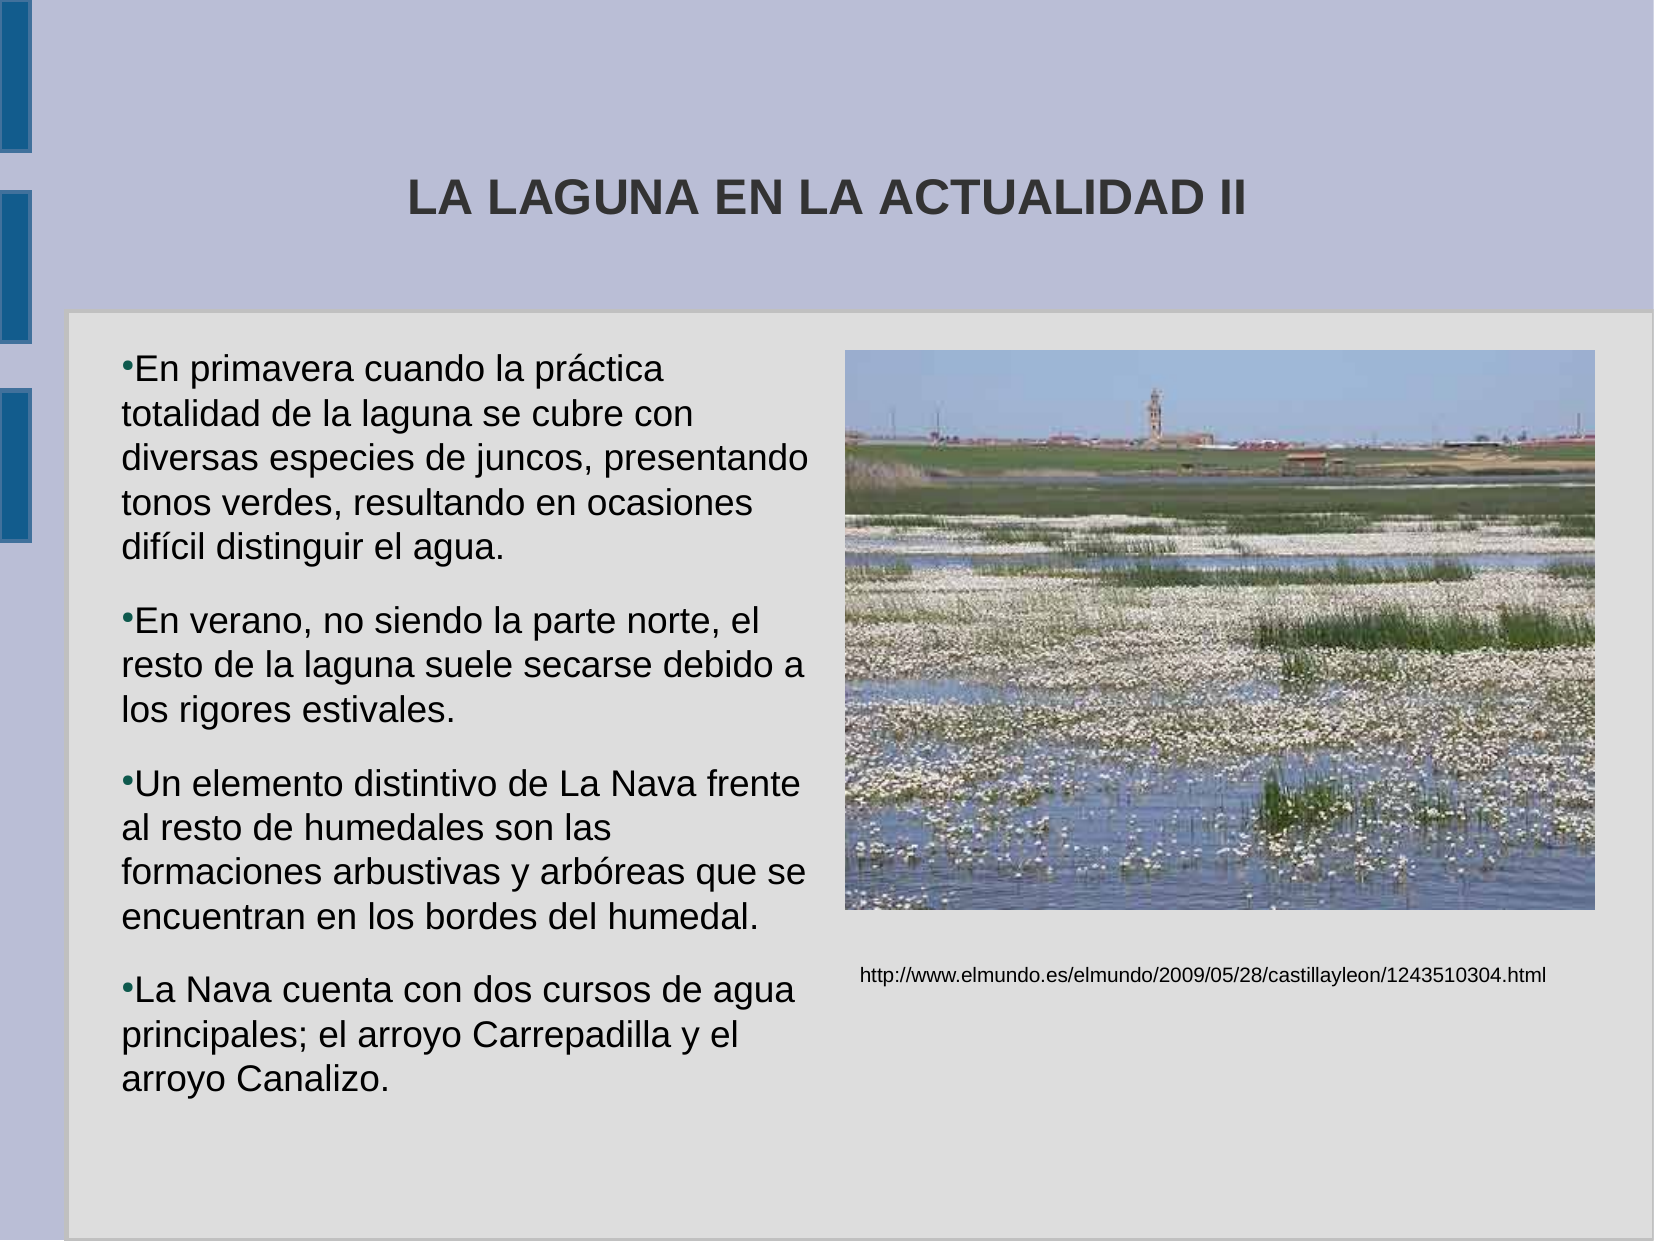

# LA LAGUNA EN LA ACTUALIDAD II
En primavera cuando la práctica totalidad de la laguna se cubre con diversas especies de juncos, presentando tonos verdes, resultando en ocasiones difícil distinguir el agua.
En verano, no siendo la parte norte, el resto de la laguna suele secarse debido a los rigores estivales.
Un elemento distintivo de La Nava frente al resto de humedales son las formaciones arbustivas y arbóreas que se encuentran en los bordes del humedal.
La Nava cuenta con dos cursos de agua principales; el arroyo Carrepadilla y el arroyo Canalizo.
http://www.elmundo.es/elmundo/2009/05/28/castillayleon/1243510304.html